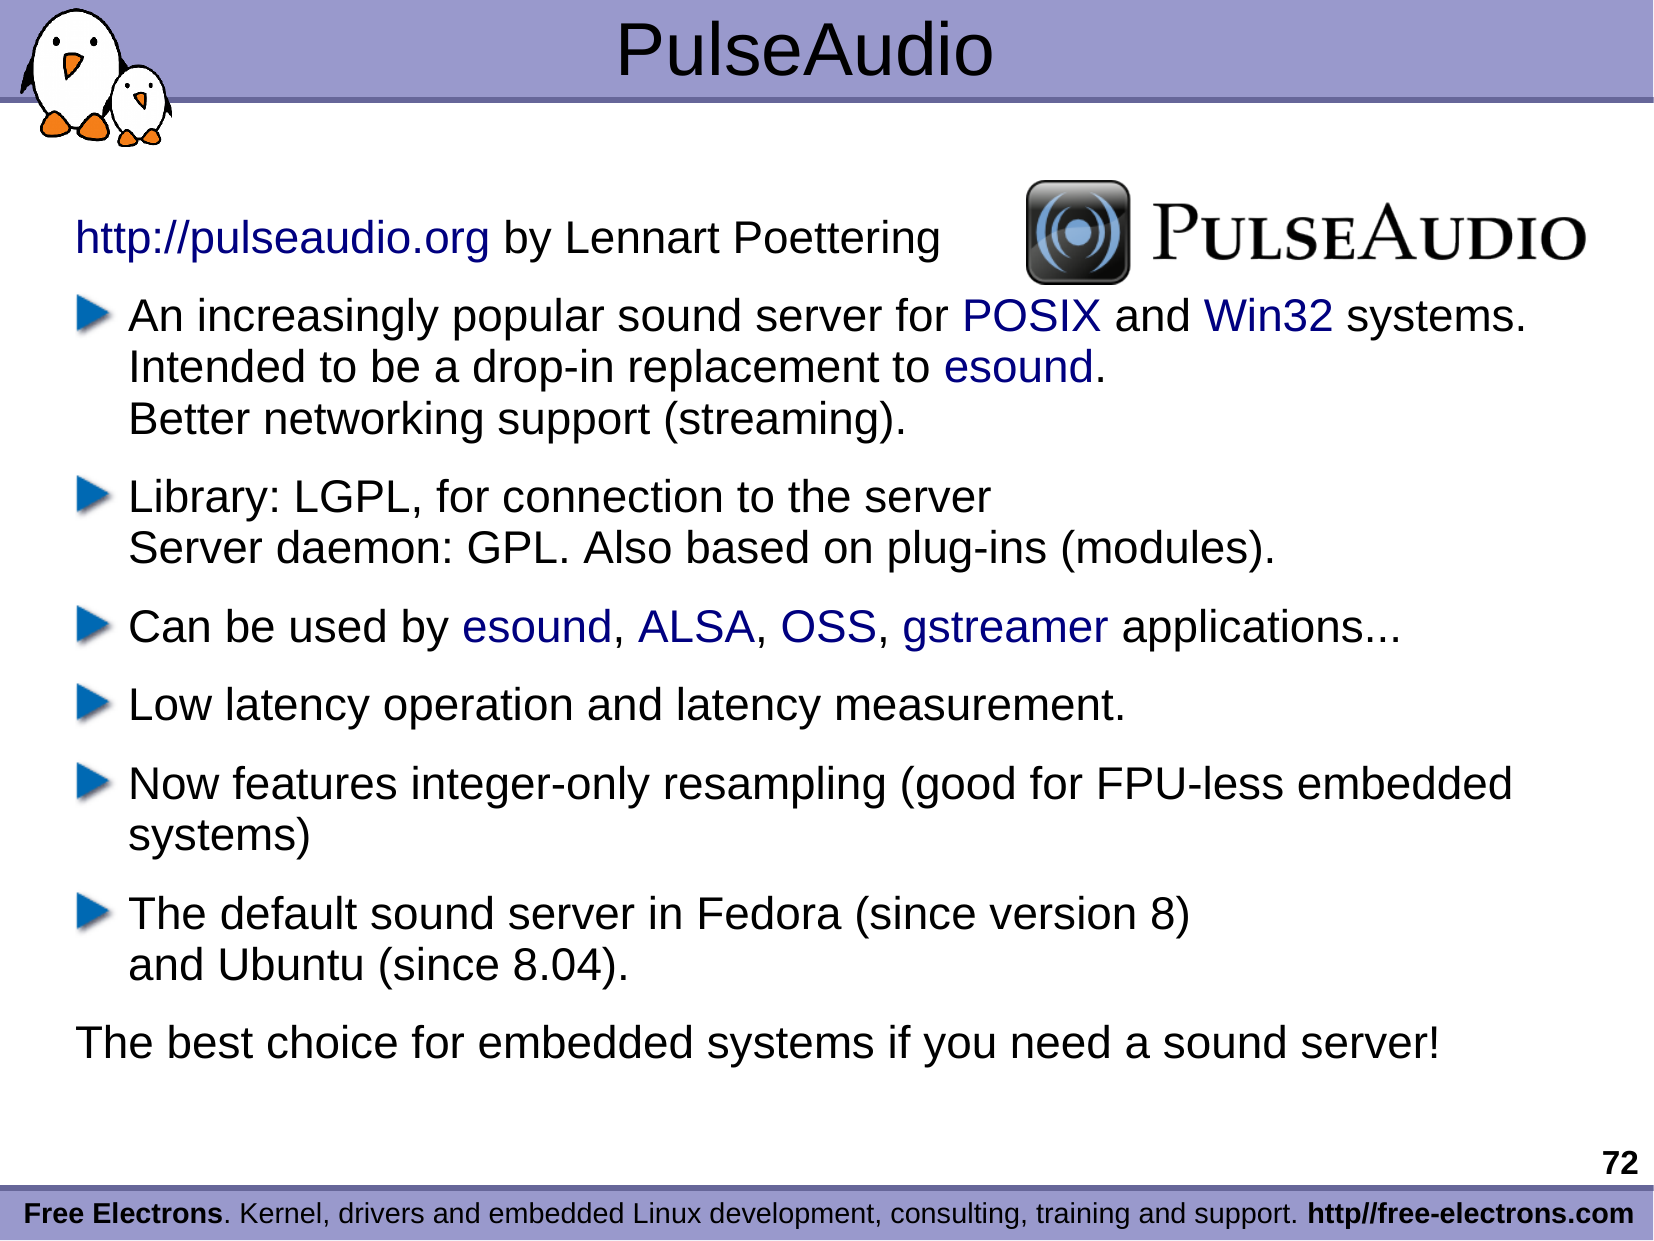

# PulseAudio
http://pulseaudio.org by Lennart Poettering
An increasingly popular sound server for POSIX and Win32 systems.
Intended to be a drop-in replacement to esound.
Better networking support (streaming).
Library: LGPL, for connection to the server
Server daemon: GPL. Also based on plug-ins (modules).
Can be used by esound, ALSA, OSS, gstreamer applications...
Low latency operation and latency measurement.
Now features integer-only resampling (good for FPU-less embedded systems)
The default sound server in Fedora (since version 8)
and Ubuntu (since 8.04).
The best choice for embedded systems if you need a sound server!